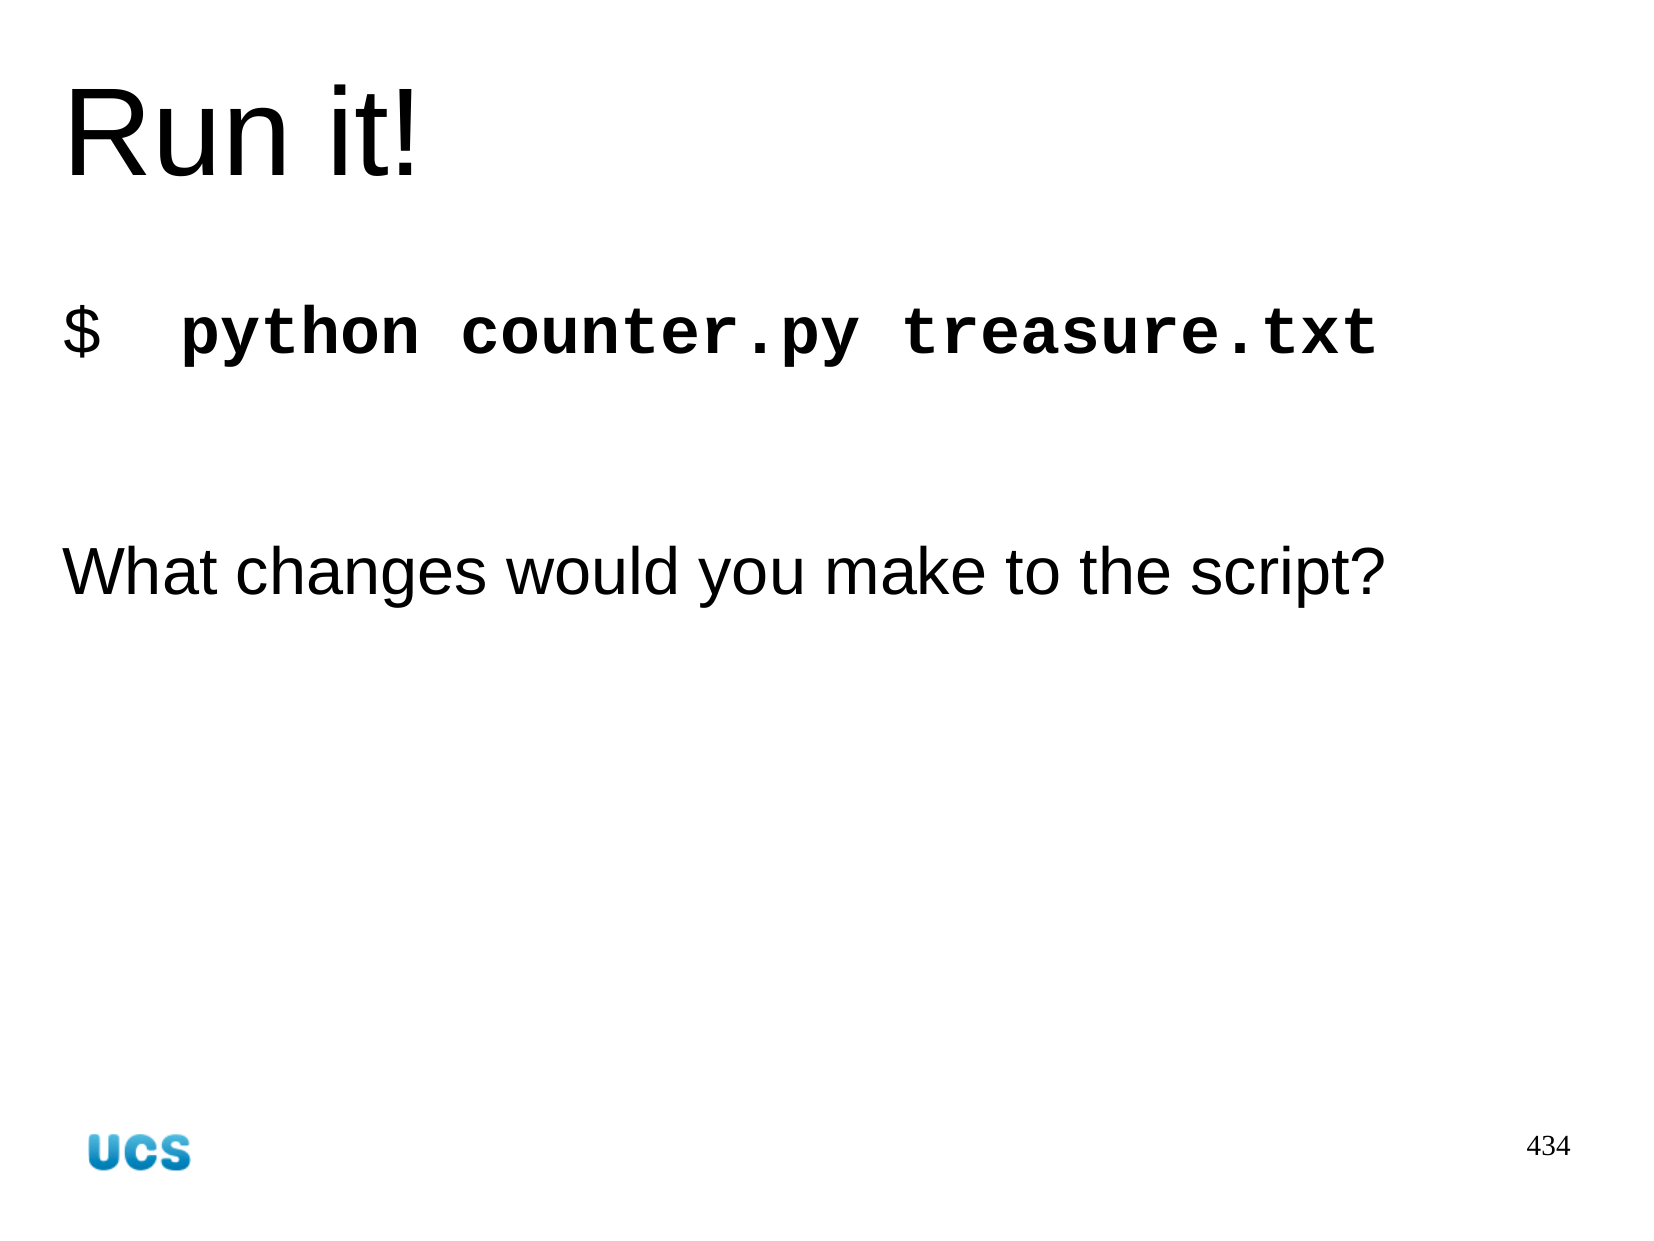

Run it!
$
python counter.py treasure.txt
What changes would you make to the script?
434